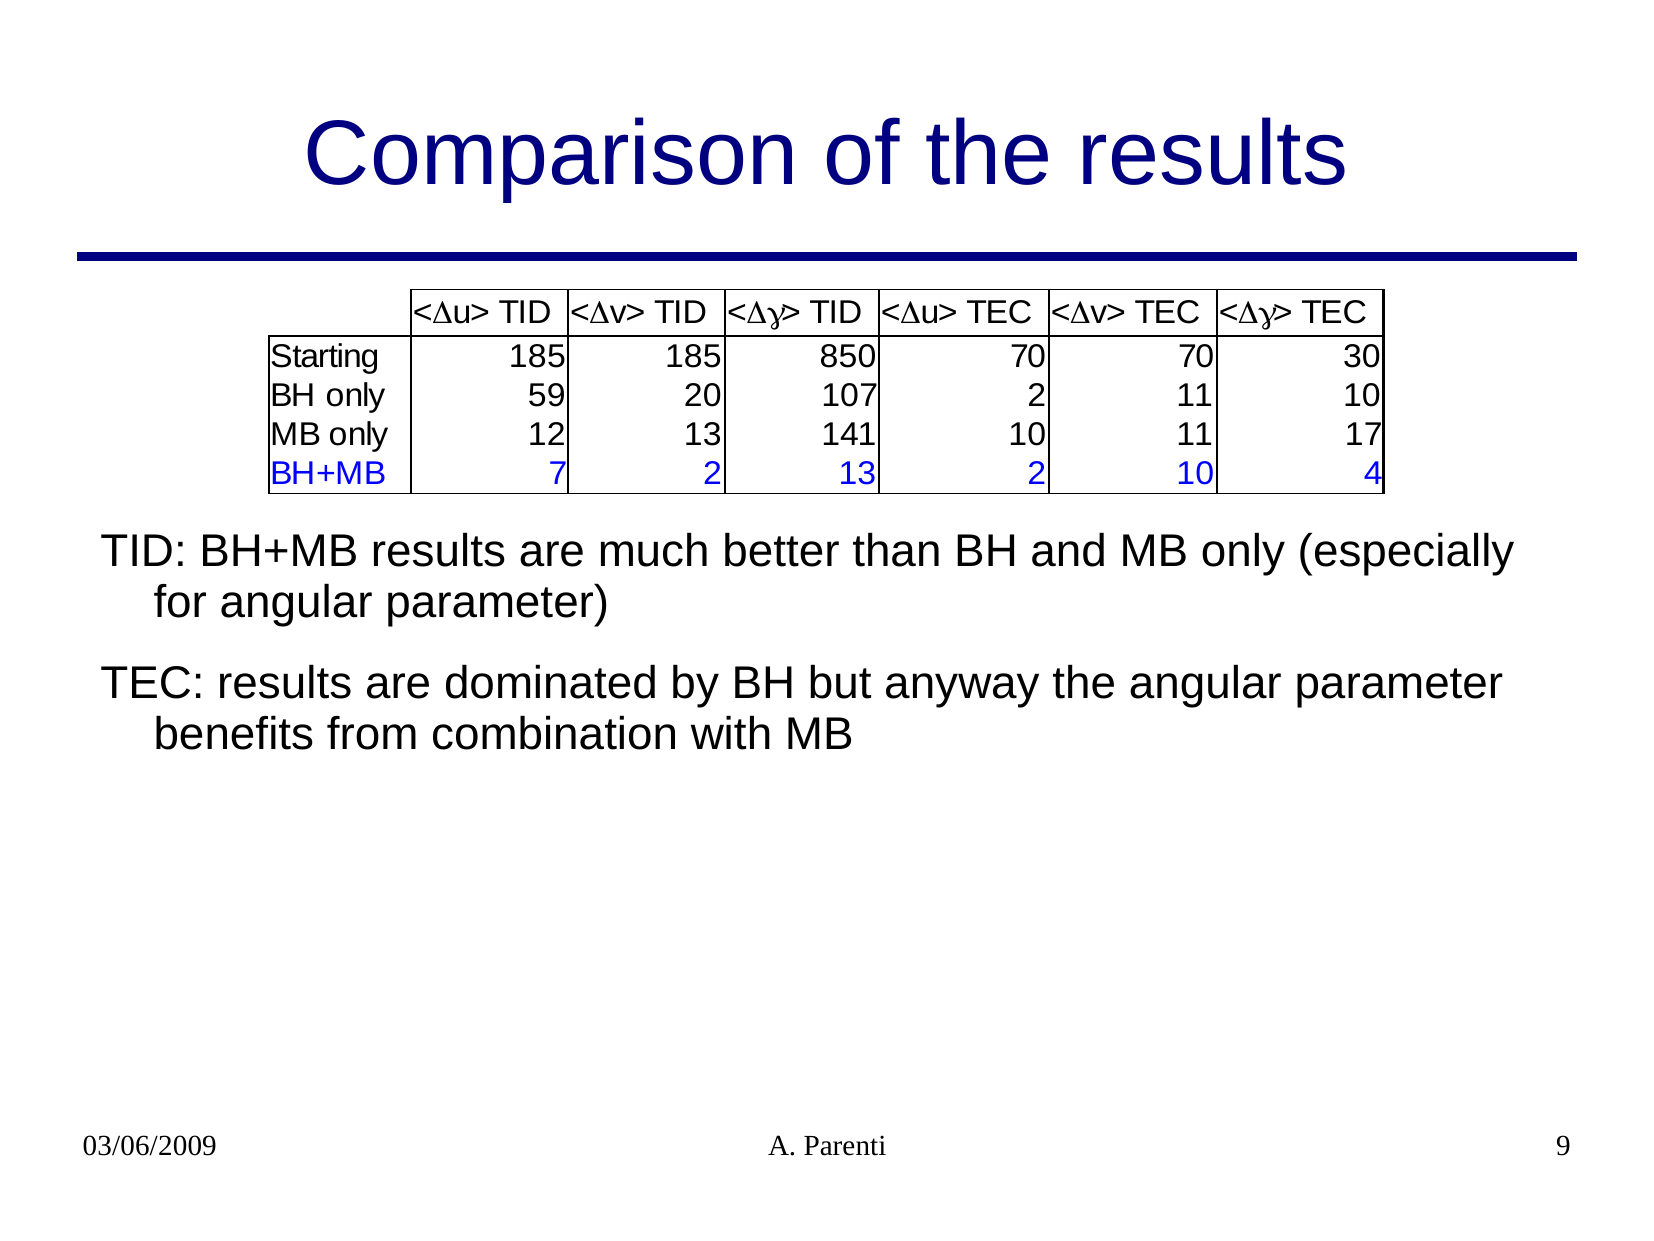

# Comparison of the results
TID: BH+MB results are much better than BH and MB only (especially for angular parameter)
TEC: results are dominated by BH but anyway the angular parameter benefits from combination with MB
9